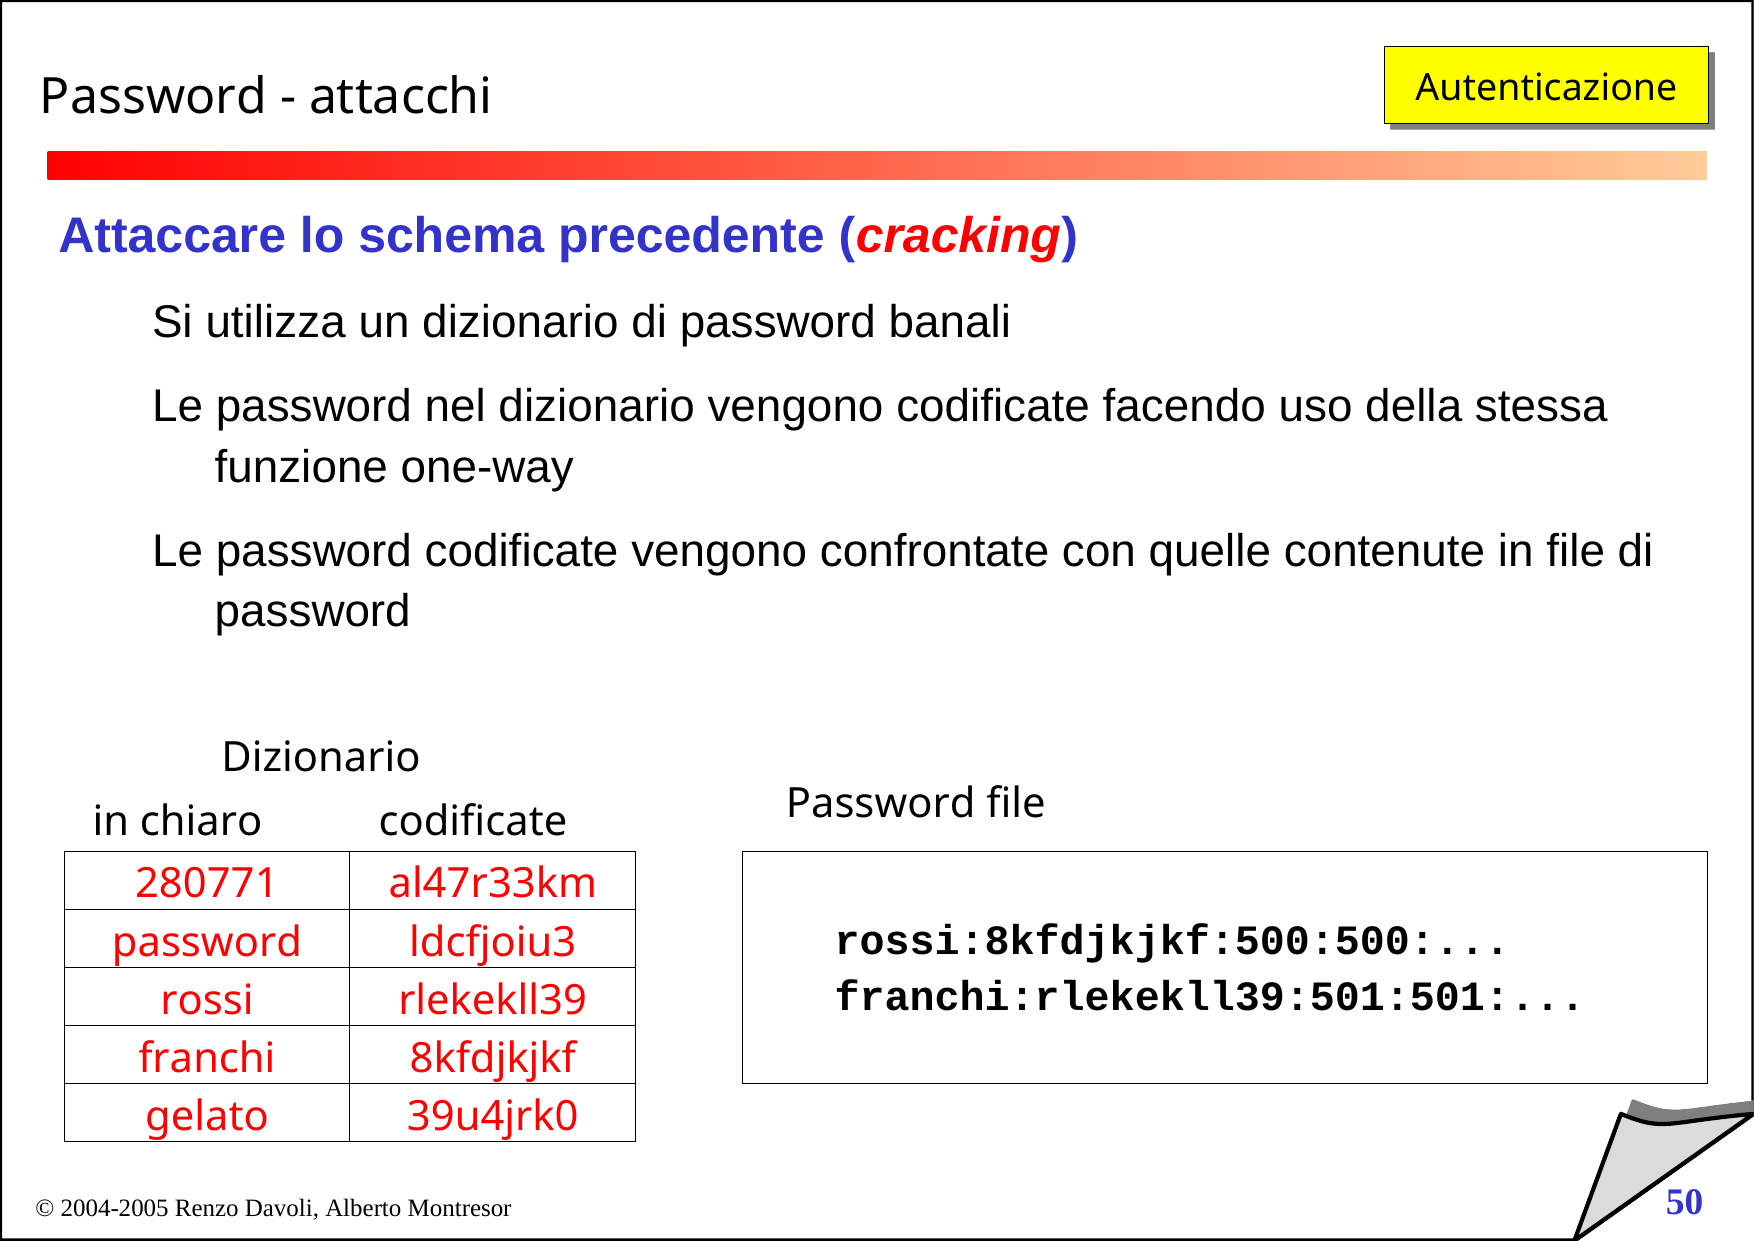

Autenticazione
# Password - attacchi
Attaccare lo schema precedente (cracking)
Si utilizza un dizionario di password banali
Le password nel dizionario vengono codificate facendo uso della stessa funzione one-way
Le password codificate vengono confrontate con quelle contenute in file di password
Dizionario
Password file
in chiaro
codificate
280771
al47r33km
rossi:8kfdjkjkf:500:500:...
franchi:rlekekll39:501:501:...
password
ldcfjoiu3
rossi
rlekekll39
franchi
8kfdjkjkf
gelato
39u4jrk0